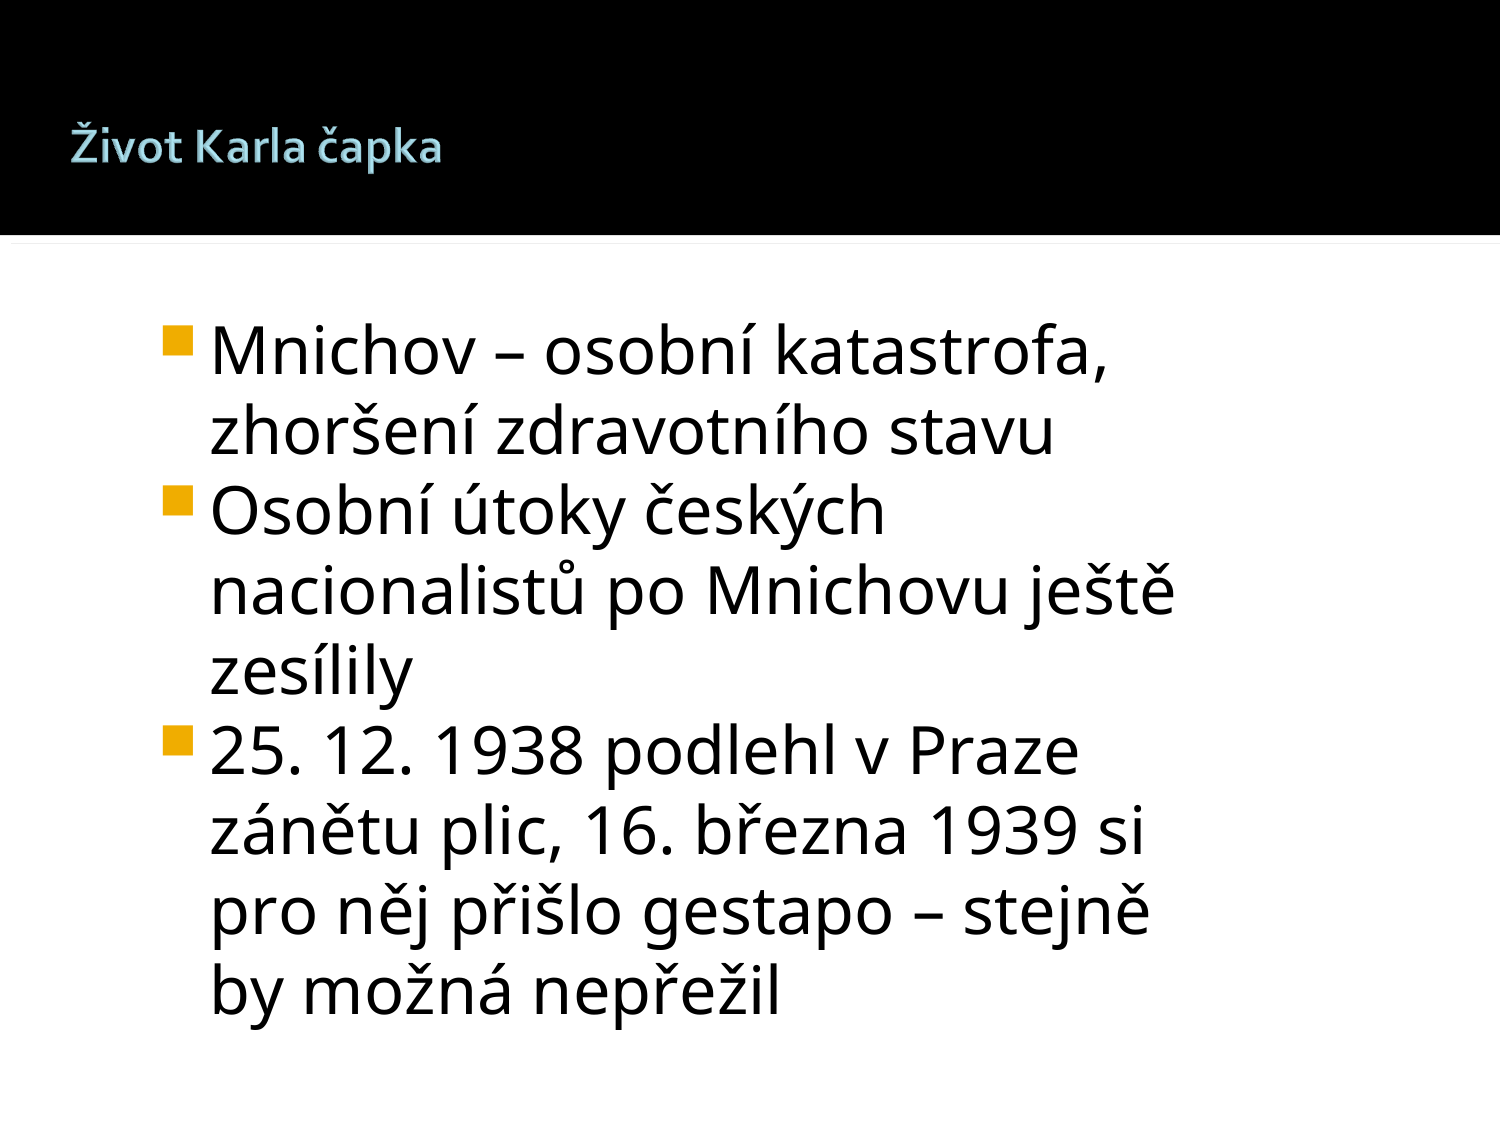

# Mnichov – osobní katastrofa, zhoršení zdravotního stavu
Osobní útoky českých nacionalistů po Mnichovu ještě zesílily
25. 12. 1938 podlehl v Praze zánětu plic, 16. března 1939 si pro něj přišlo gestapo – stejně by možná nepřežil